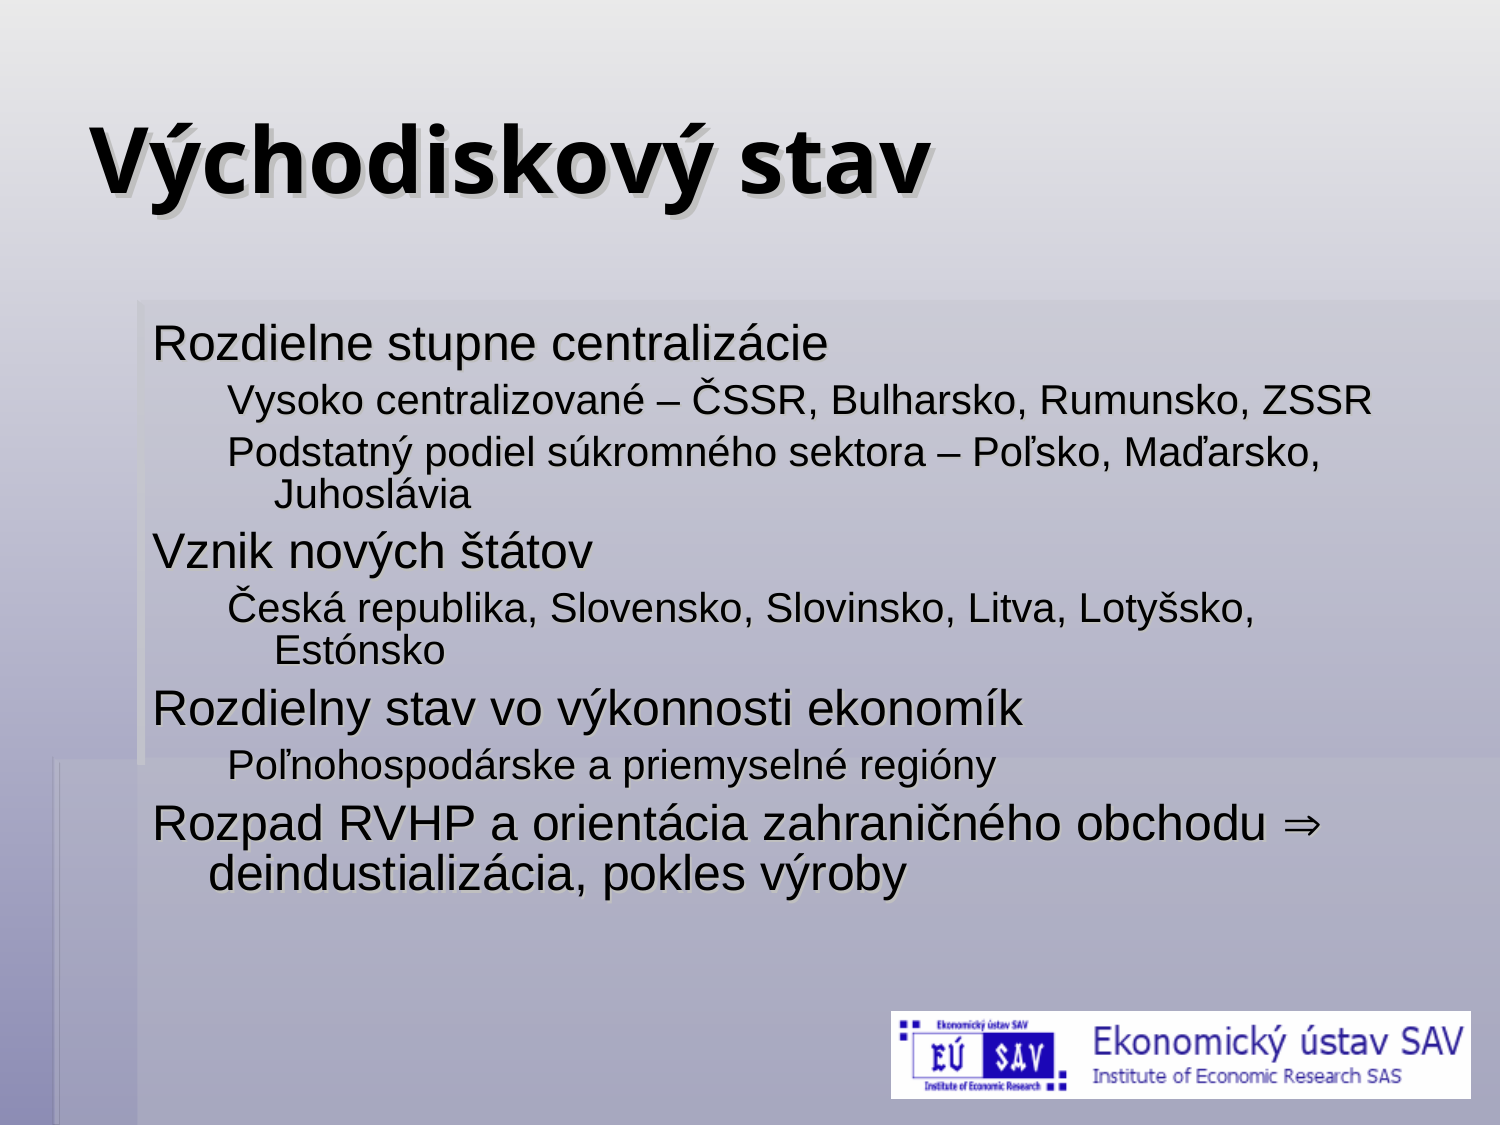

# Východiskový stav
Rozdielne stupne centralizácie
Vysoko centralizované – ČSSR, Bulharsko, Rumunsko, ZSSR
Podstatný podiel súkromného sektora – Poľsko, Maďarsko, Juhoslávia
Vznik nových štátov
Česká republika, Slovensko, Slovinsko, Litva, Lotyšsko, Estónsko
Rozdielny stav vo výkonnosti ekonomík
Poľnohospodárske a priemyselné regióny
Rozpad RVHP a orientácia zahraničného obchodu  deindustializácia, pokles výroby